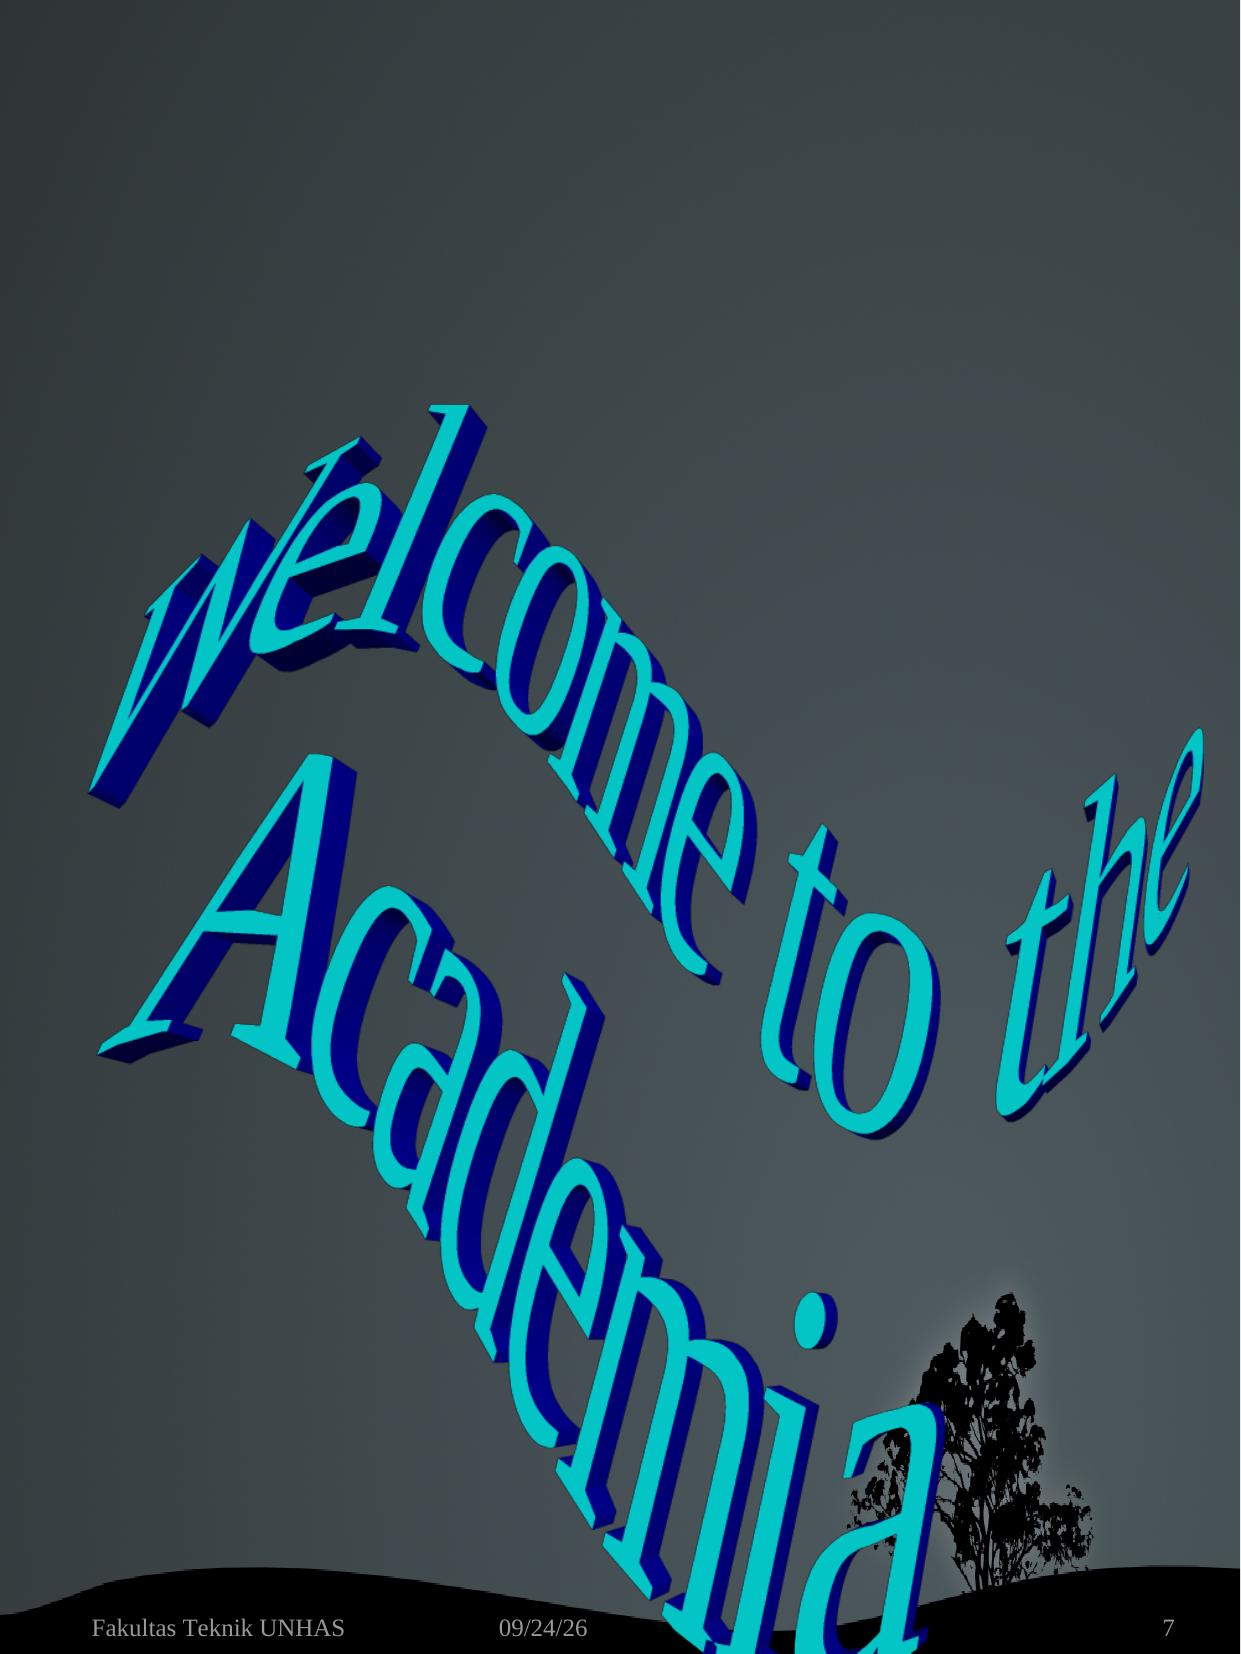

Welcome to the
Academia
Fakultas Teknik UNHAS
7